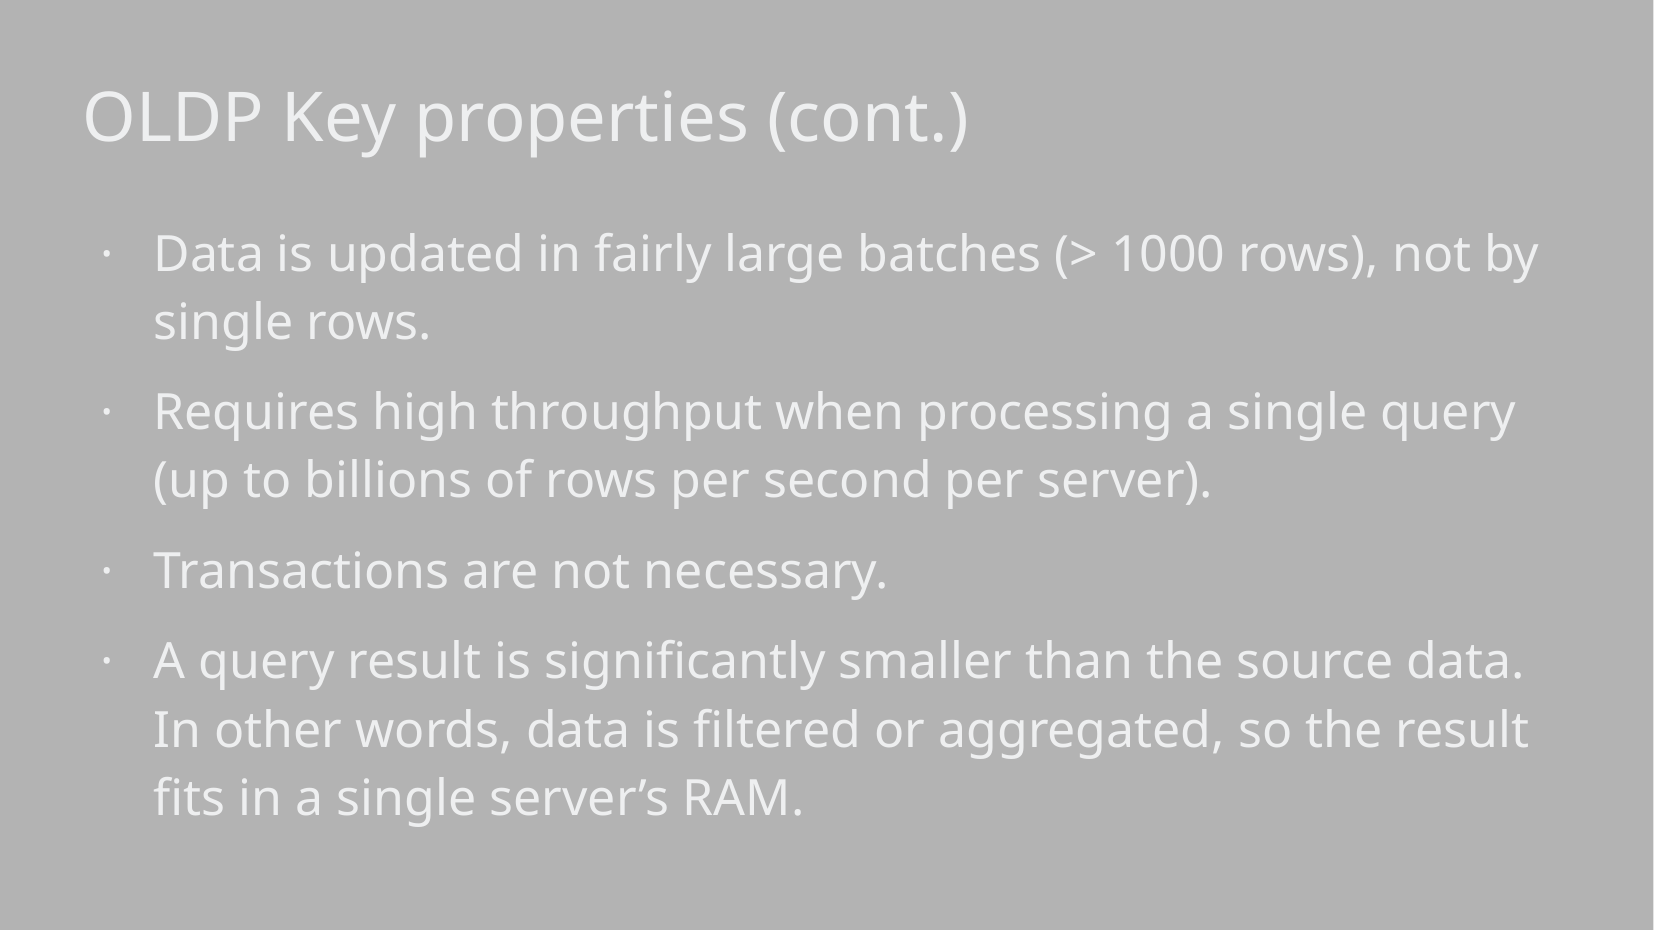

# OLDP Key properties (cont.)
Data is updated in fairly large batches (> 1000 rows), not by single rows.
Requires high throughput when processing a single query (up to billions of rows per second per server).
Transactions are not necessary.
A query result is significantly smaller than the source data. In other words, data is filtered or aggregated, so the result fits in a single server’s RAM.